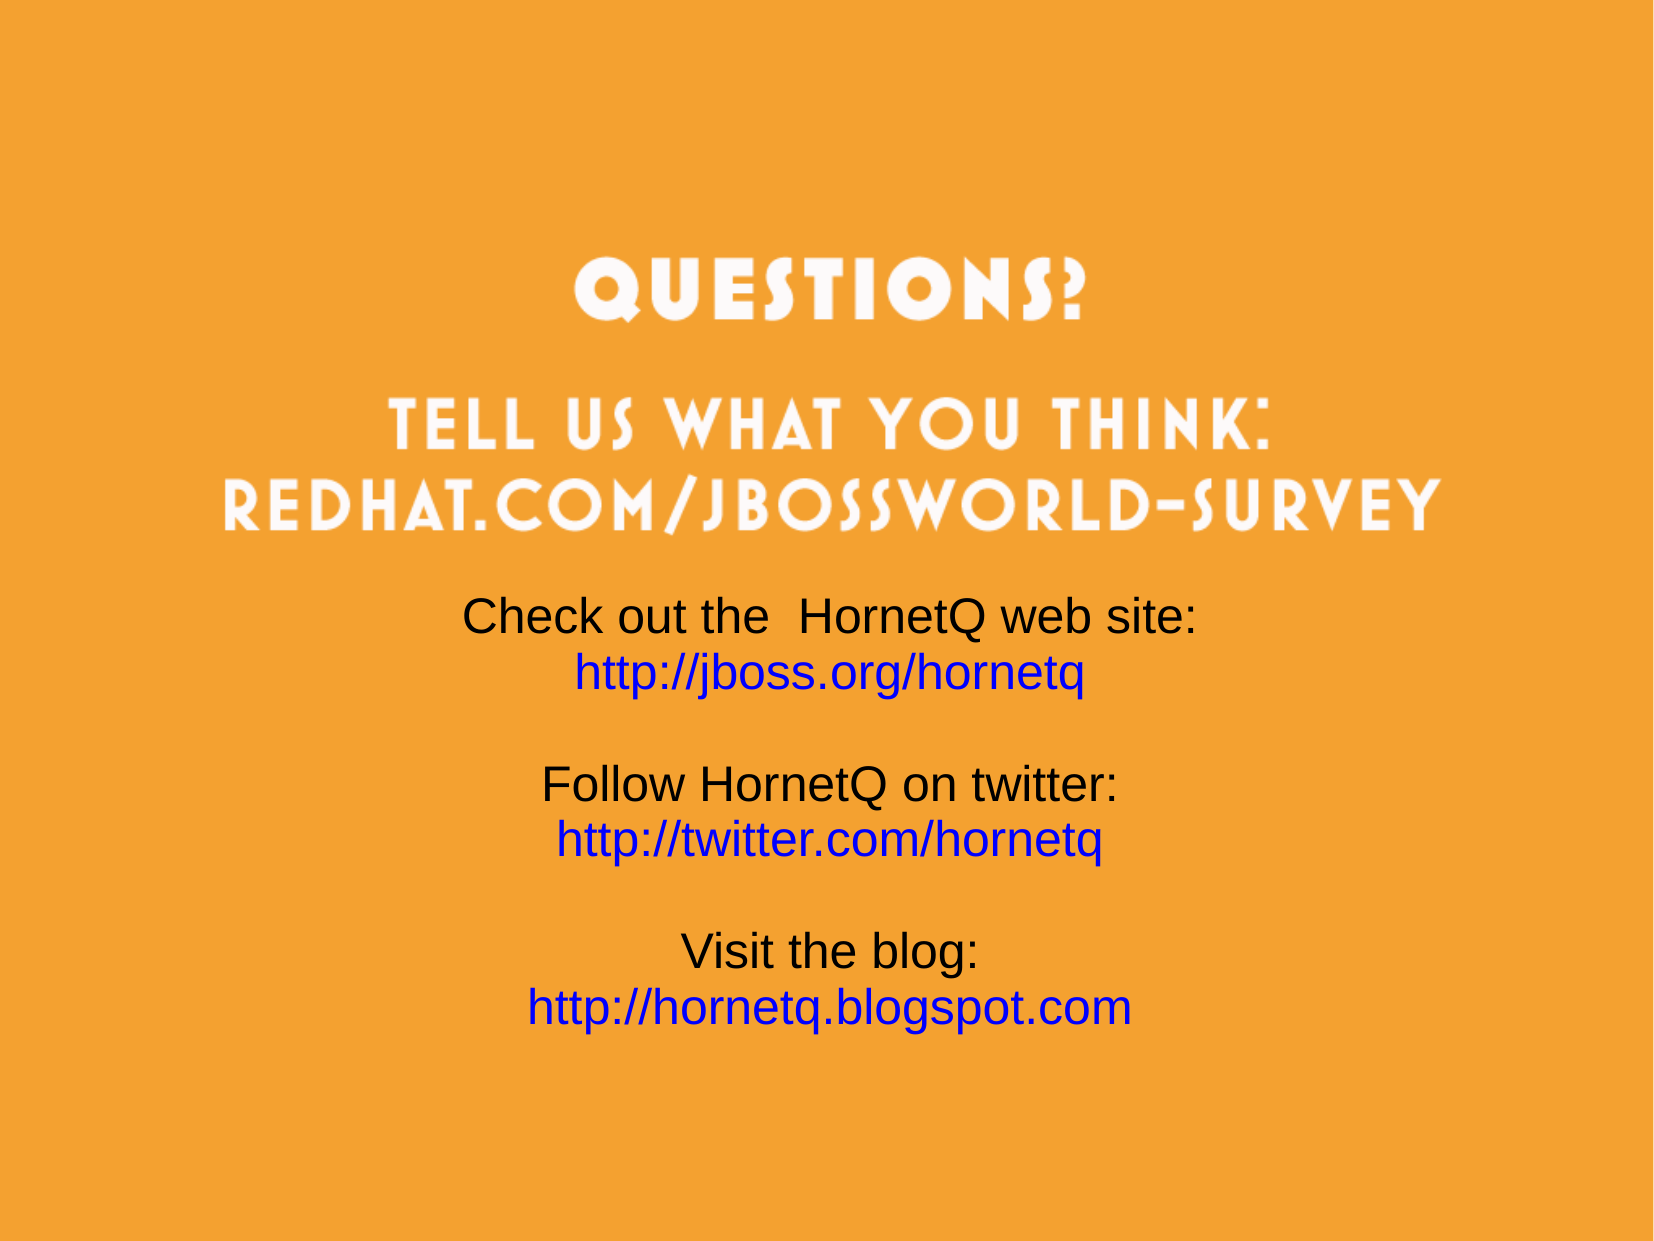

Check out the HornetQ web site:
http://jboss.org/hornetq
Follow HornetQ on twitter:
http://twitter.com/hornetq
Visit the blog:
http://hornetq.blogspot.com